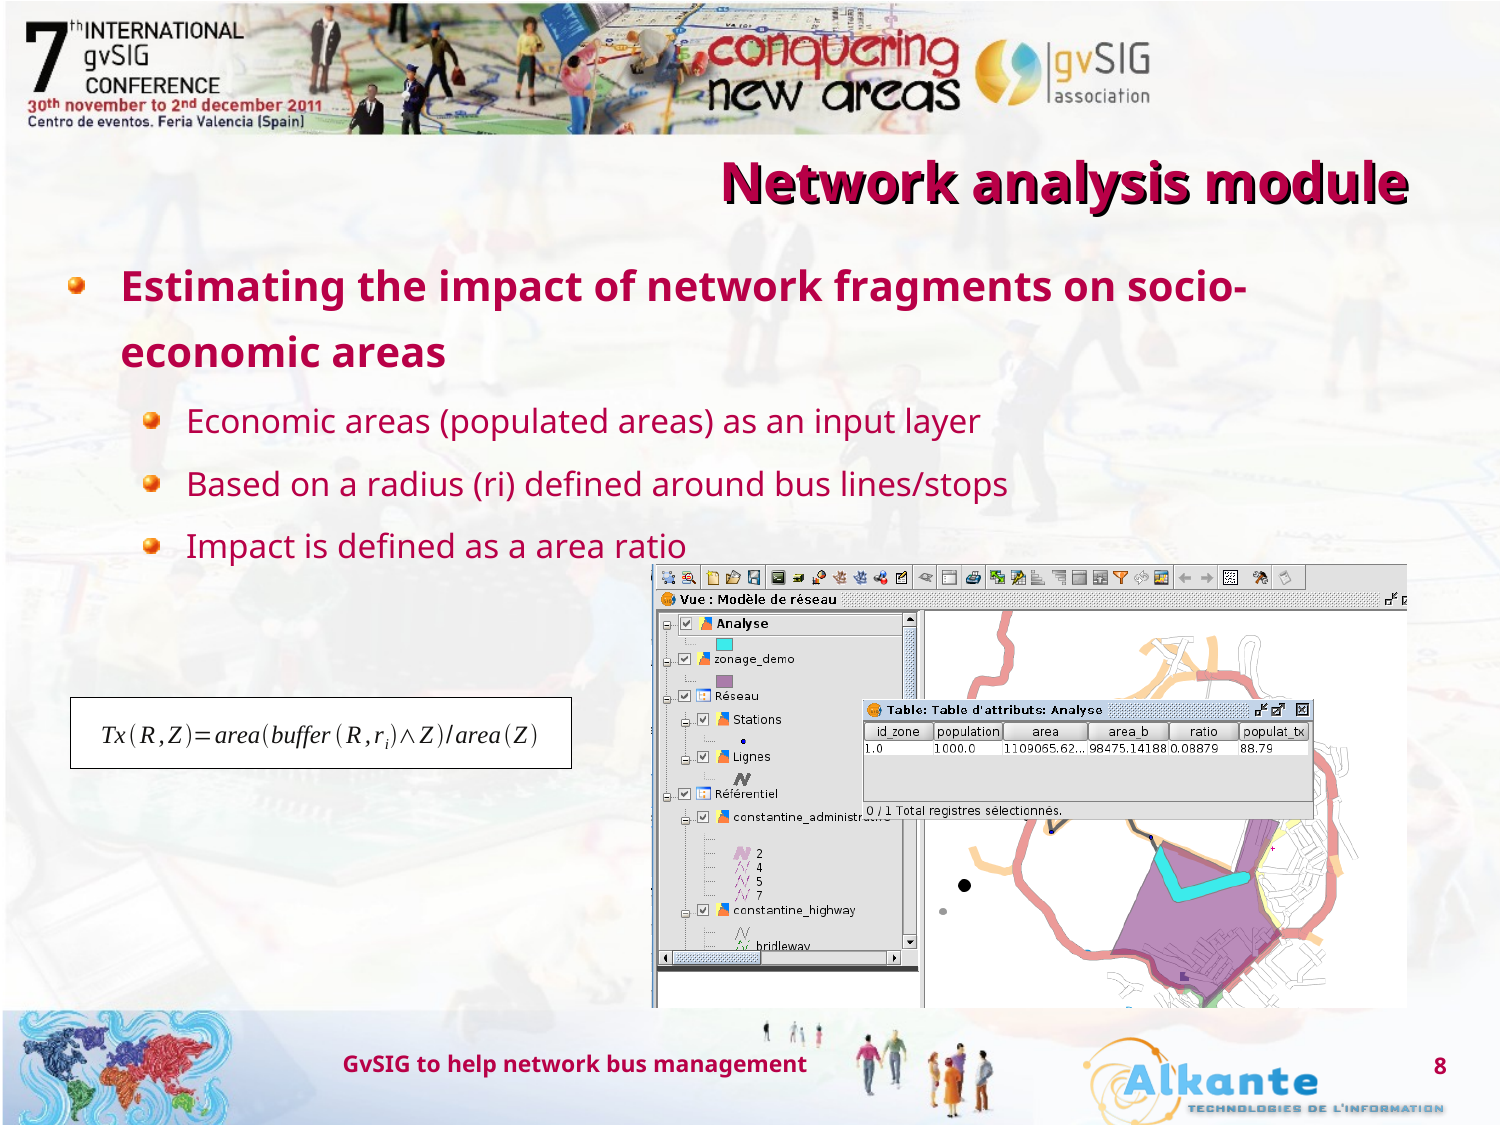

# Network analysis module
Estimating the impact of network fragments on socio-economic areas
Economic areas (populated areas) as an input layer
Based on a radius (ri) defined around bus lines/stops
Impact is defined as a area ratio
GvSIG to help network bus management
8